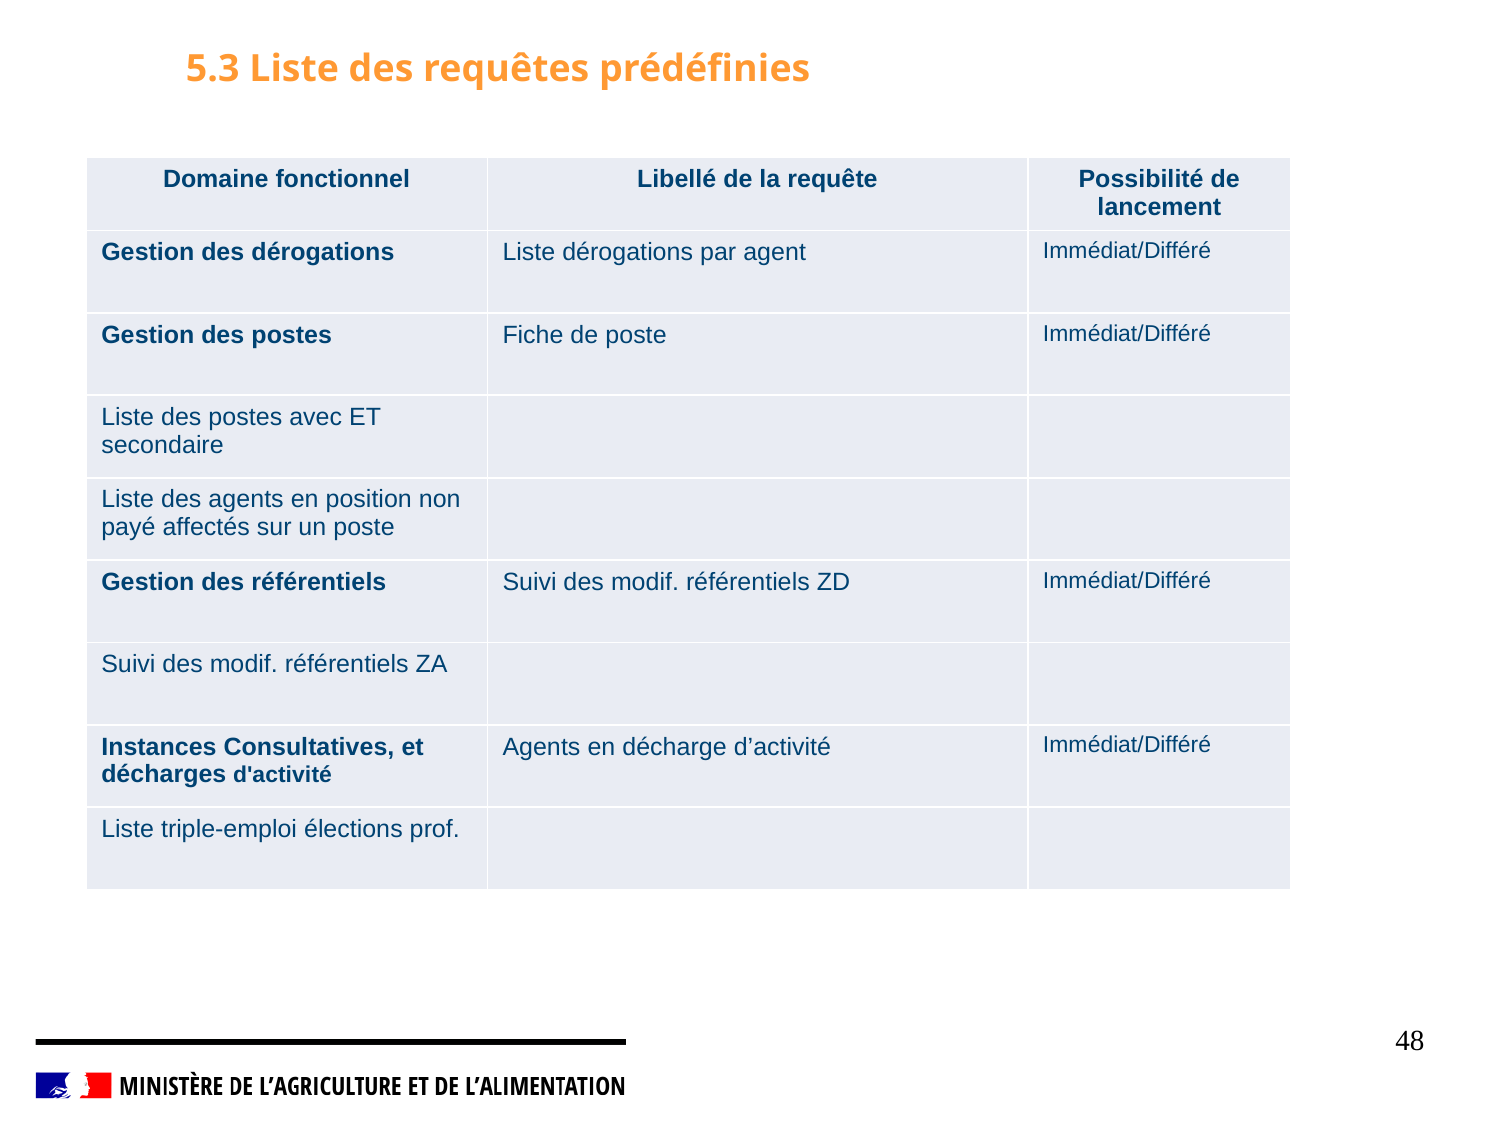

5.3 Liste des requêtes prédéfinies
| Domaine fonctionnel | Libellé de la requête | Possibilité de lancement |
| --- | --- | --- |
| Gestion des dérogations | Liste dérogations par agent | Immédiat/Différé |
| Gestion des postes | Fiche de poste | Immédiat/Différé |
| Liste des postes avec ET secondaire | | |
| Liste des agents en position non payé affectés sur un poste | | |
| Gestion des référentiels | Suivi des modif. référentiels ZD | Immédiat/Différé |
| Suivi des modif. référentiels ZA | | |
| Instances Consultatives, et décharges d'activité | Agents en décharge d’activité | Immédiat/Différé |
| Liste triple-emploi élections prof. | | |